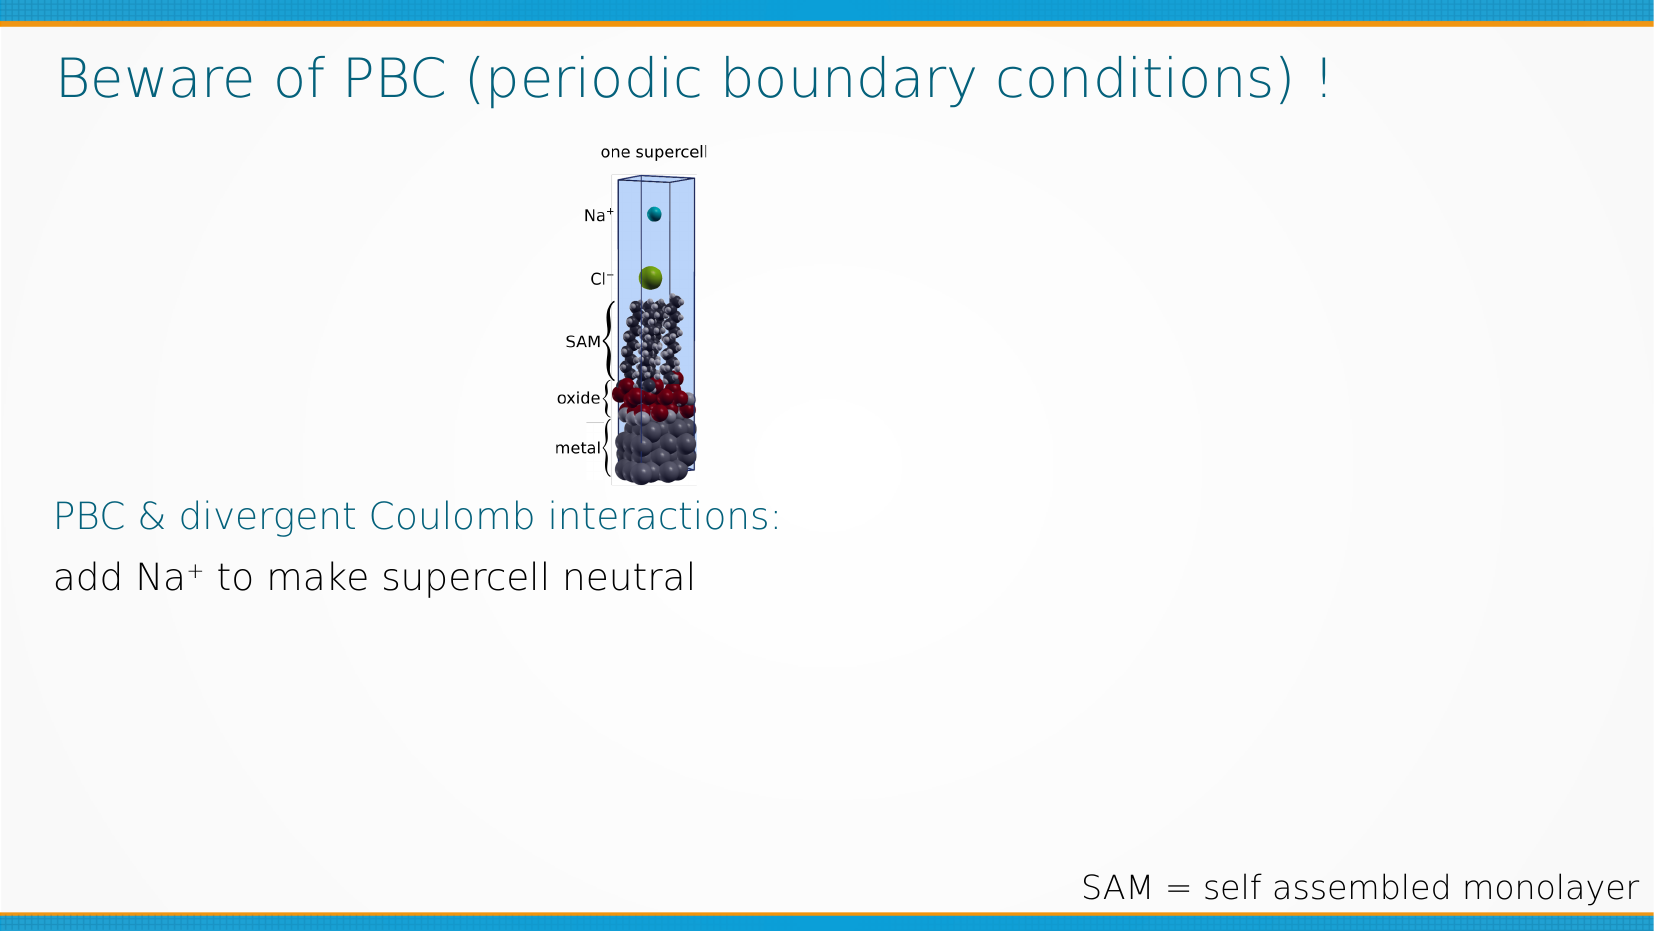

Beware of PBC (periodic boundary conditions) !
PBC & divergent Coulomb interactions:
add Na+ to make supercell neutral
SAM = self assembled monolayer